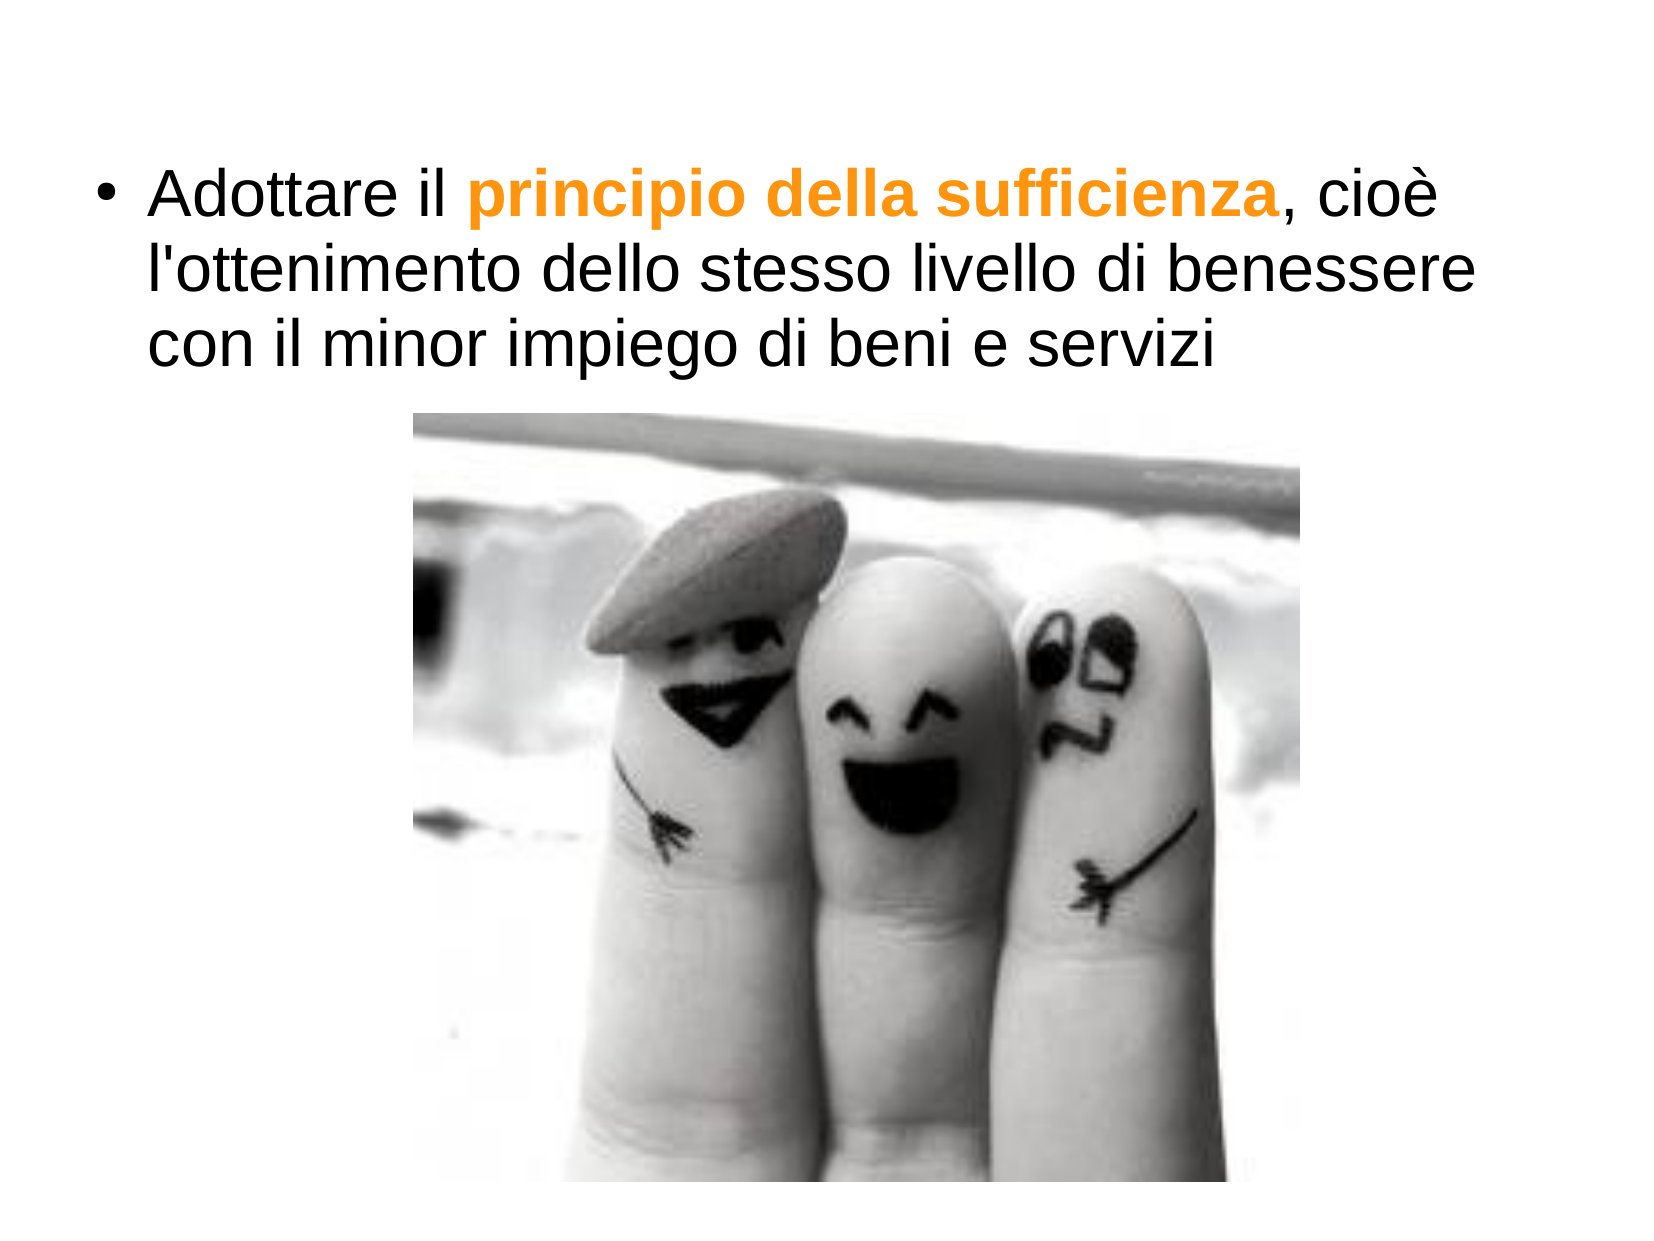

# Adottare il principio della sufficienza, cioè l'ottenimento dello stesso livello di benessere con il minor impiego di beni e servizi